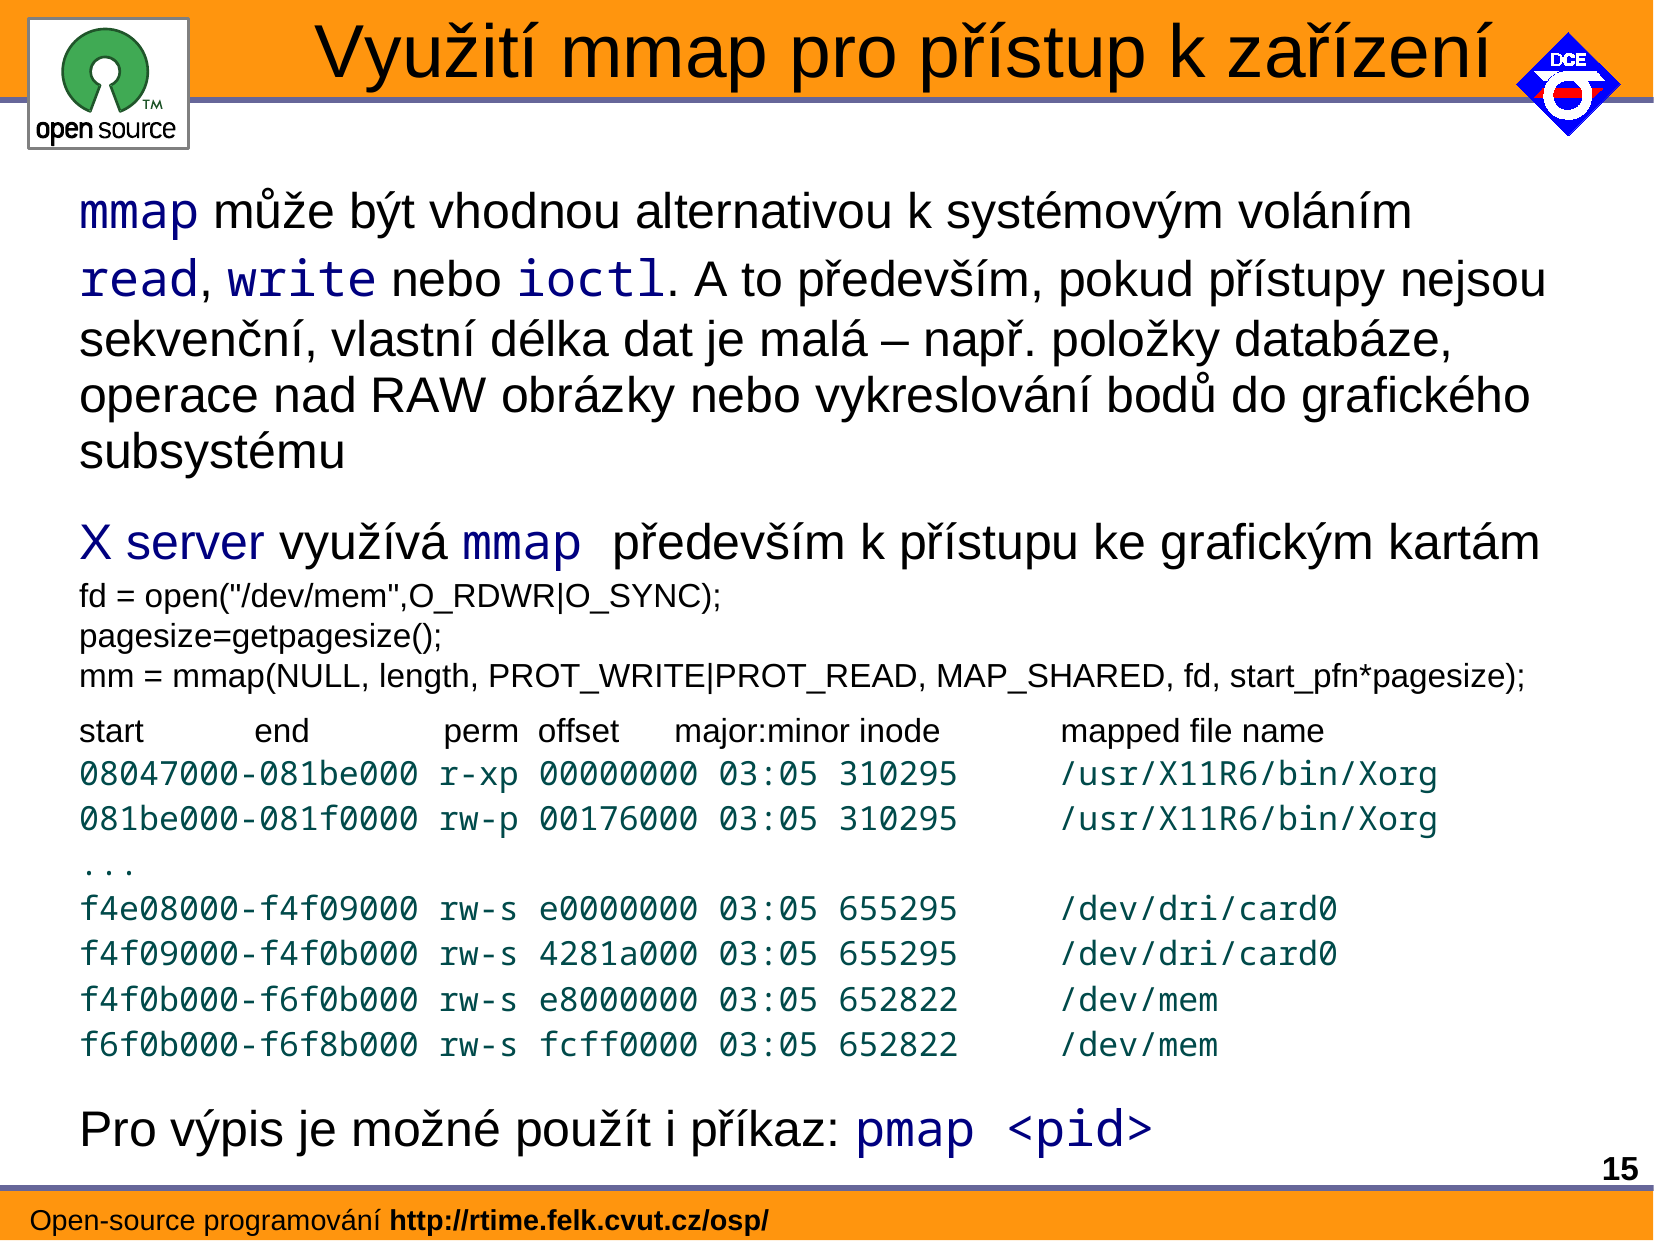

# Využití mmap pro přístup k zařízení
mmap může být vhodnou alternativou k systémovým voláním read, write nebo ioctl. A to především, pokud přístupy nejsou sekvenční, vlastní délka dat je malá – např. položky databáze, operace nad RAW obrázky nebo vykreslování bodů do grafického subsystému
X server využívá mmap především k přístupu ke grafickým kartám
fd = open("/dev/mem",O_RDWR|O_SYNC);
pagesize=getpagesize();
mm = mmap(NULL, length, PROT_WRITE|PROT_READ, MAP_SHARED, fd, start_pfn*pagesize);
start end	 perm offset major:minor inode mapped file name
08047000-081be000 r-xp 00000000 03:05 310295 /usr/X11R6/bin/Xorg
081be000-081f0000 rw-p 00176000 03:05 310295 /usr/X11R6/bin/Xorg
...
f4e08000-f4f09000 rw-s e0000000 03:05 655295 /dev/dri/card0
f4f09000-f4f0b000 rw-s 4281a000 03:05 655295 /dev/dri/card0
f4f0b000-f6f0b000 rw-s e8000000 03:05 652822 /dev/mem
f6f0b000-f6f8b000 rw-s fcff0000 03:05 652822 /dev/mem
Pro výpis je možné použít i příkaz: pmap <pid>